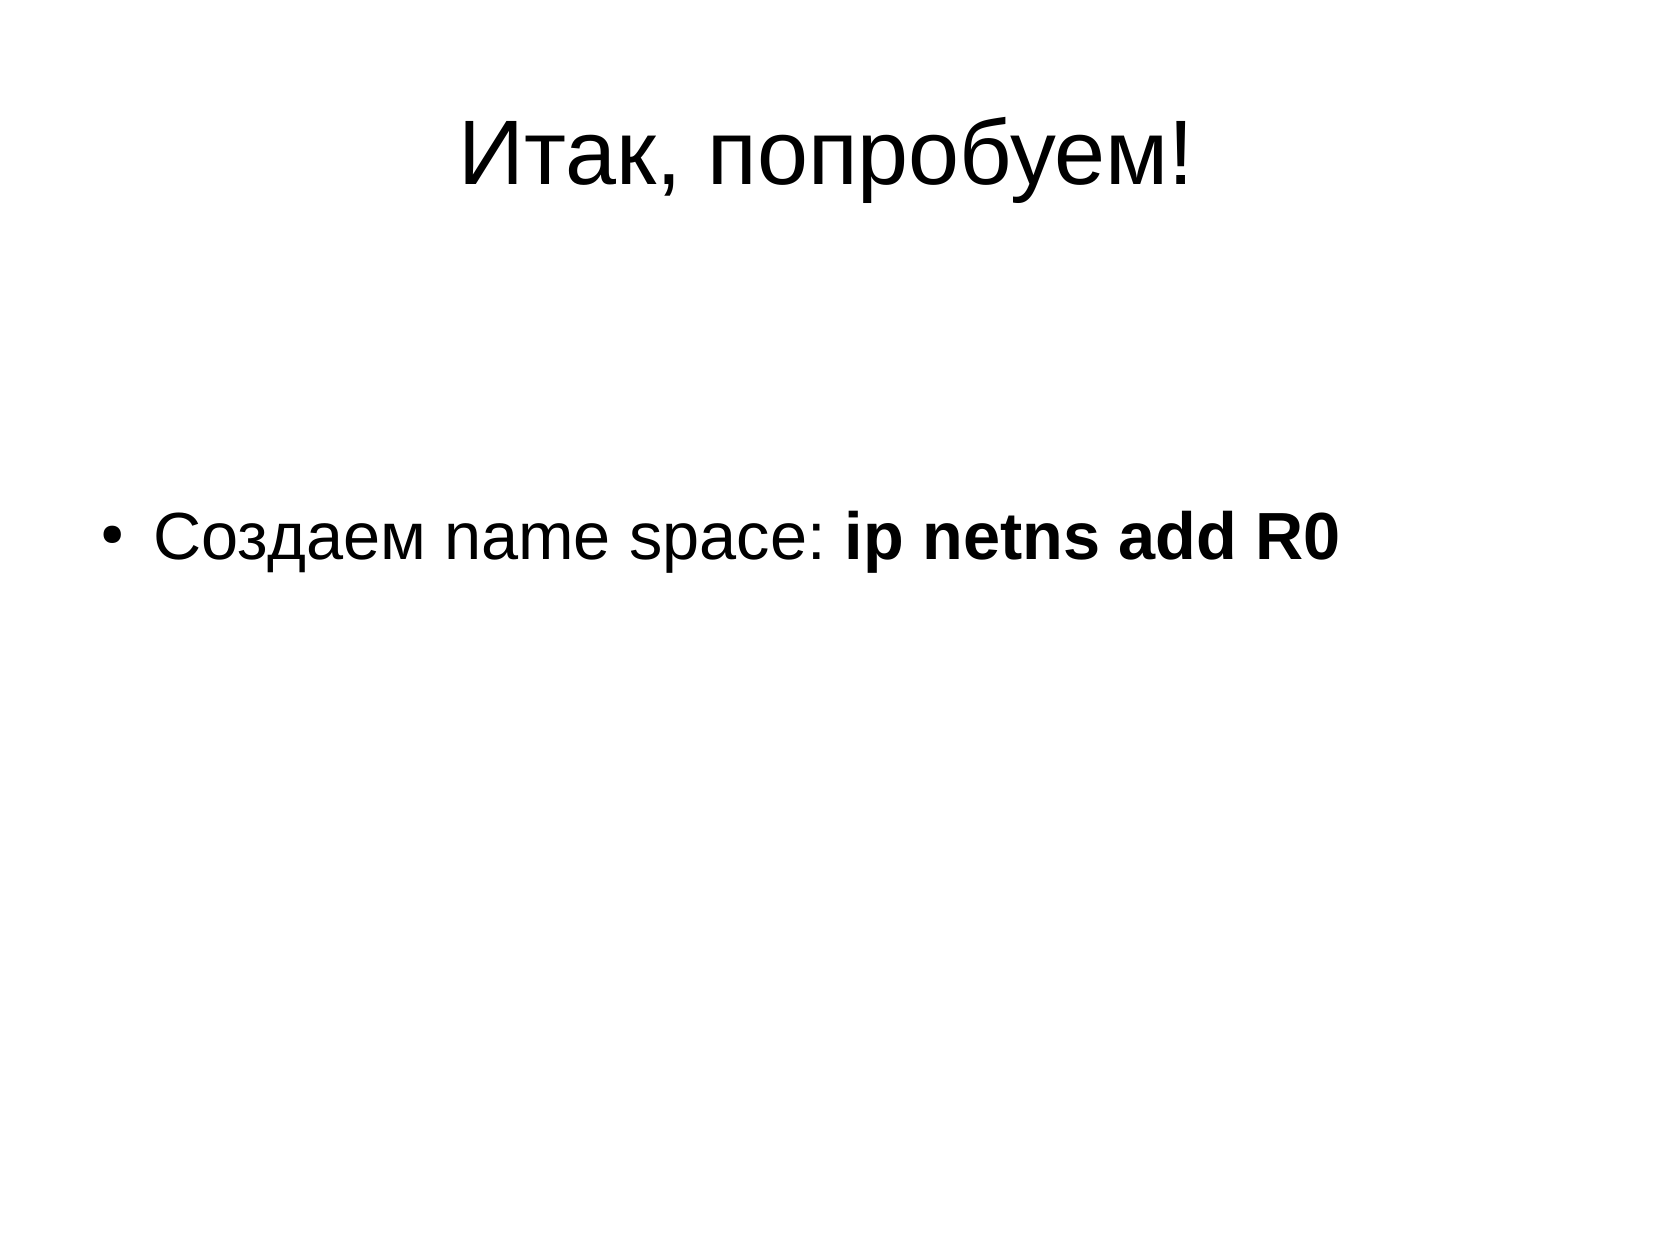

# Итак, попробуем!
Создаем name space: ip netns add R0